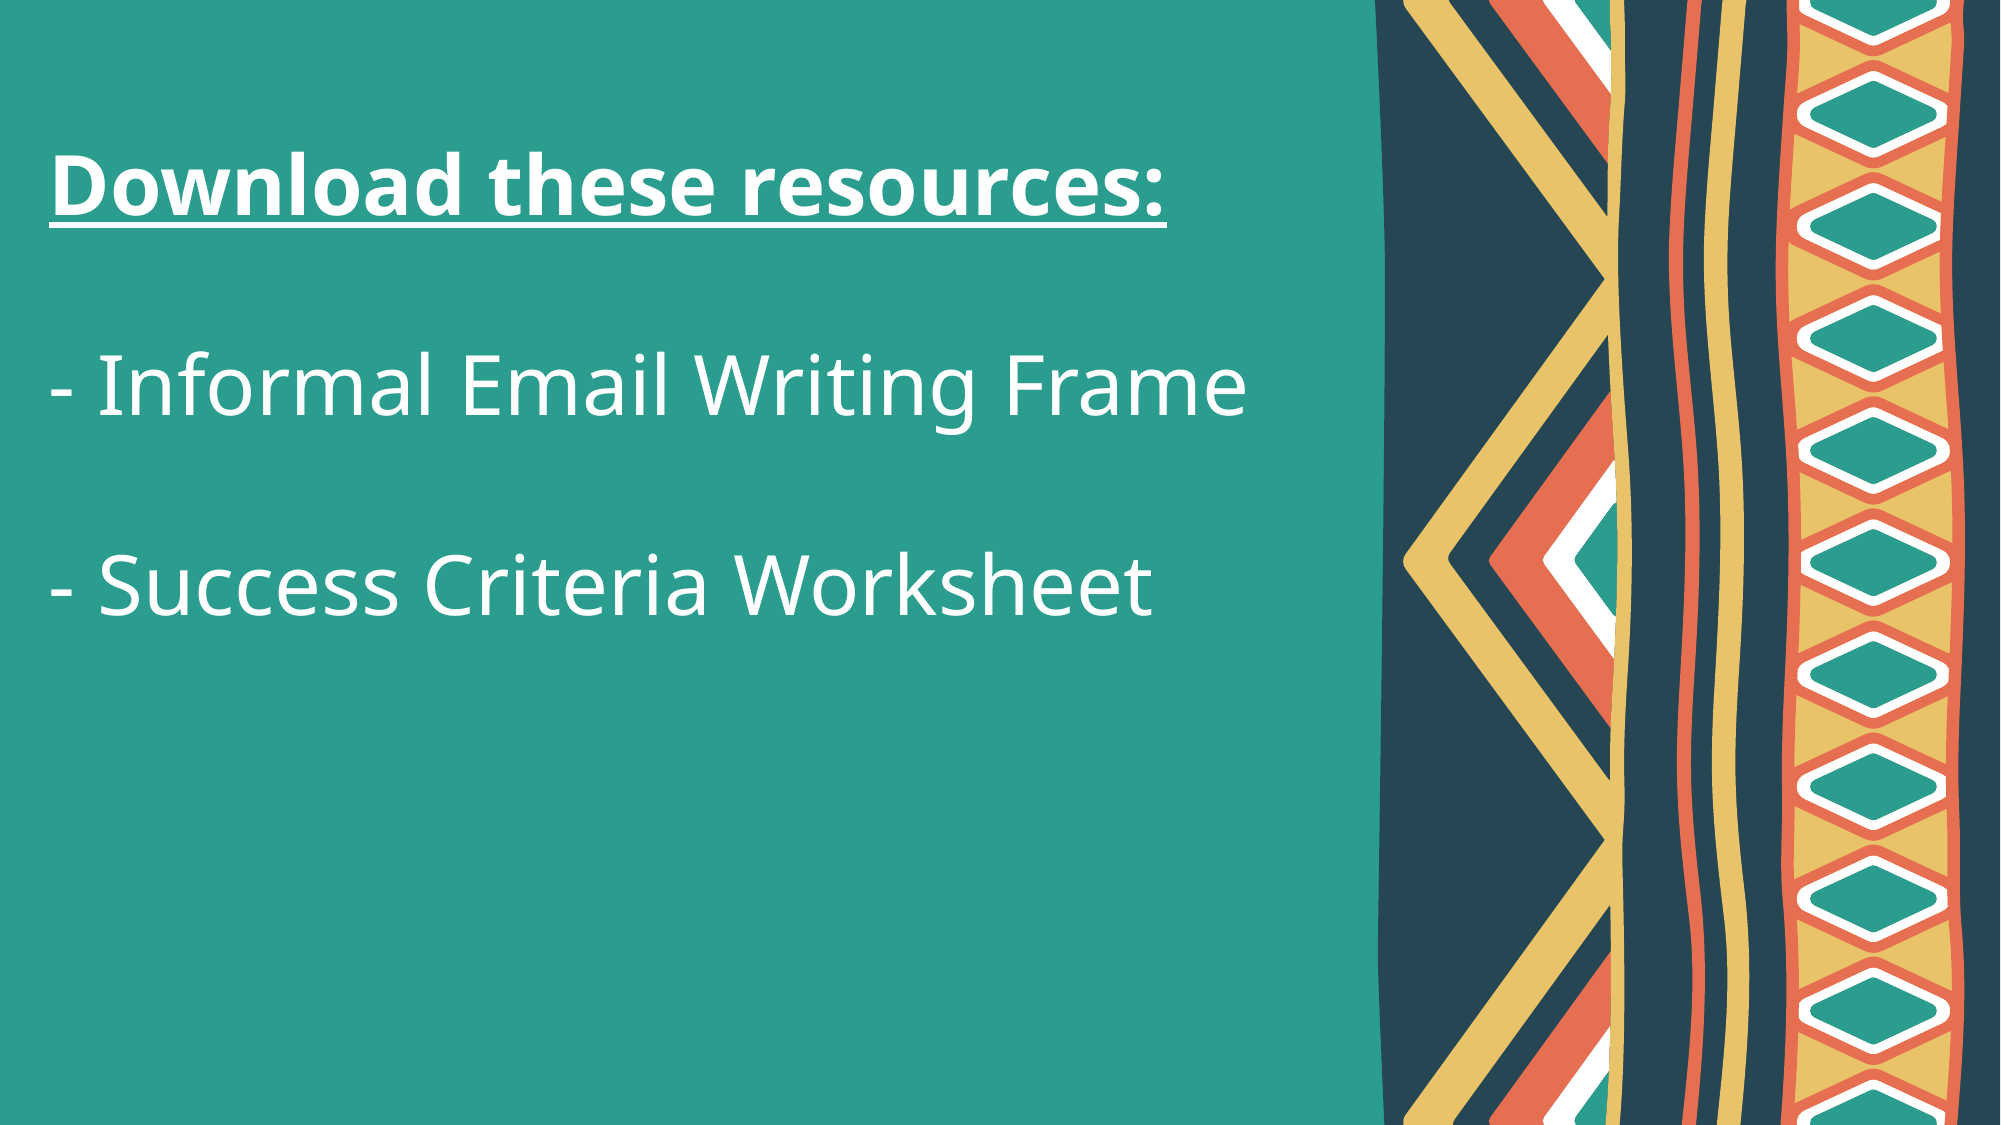

# Download these resources: - Informal Email Writing Frame - Success Criteria Worksheet